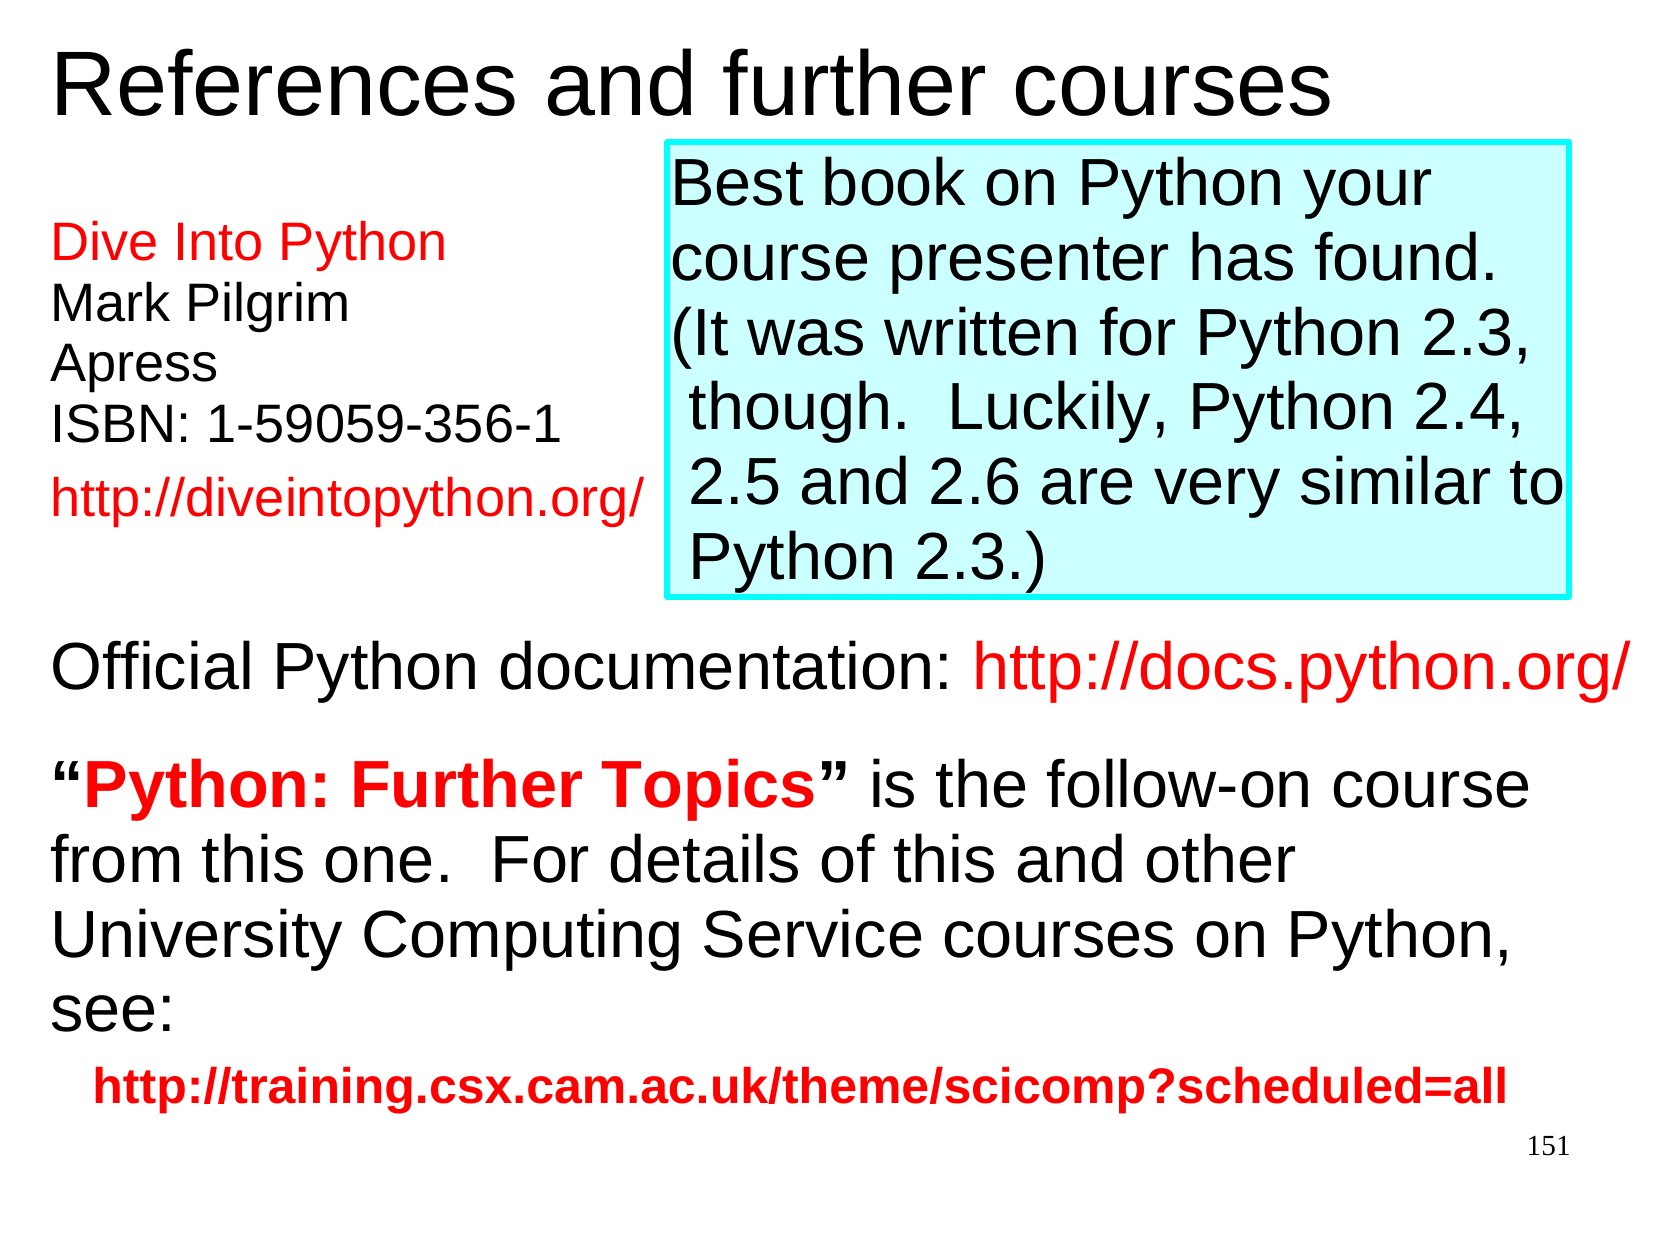

References and further courses
Best book on Python your
course presenter has found.
(It was written for Python 2.3,
 though. Luckily, Python 2.4,
 2.5 and 2.6 are very similar to
 Python 2.3.)
Dive Into Python
Mark Pilgrim
Apress
ISBN: 1-59059-356-1
http://diveintopython.org/
Official Python documentation: http://docs.python.org/
“Python: Further Topics” is the follow-on course
from this one. For details of this and other
University Computing Service courses on Python,
see:
http://training.csx.cam.ac.uk/theme/scicomp?scheduled=all
151